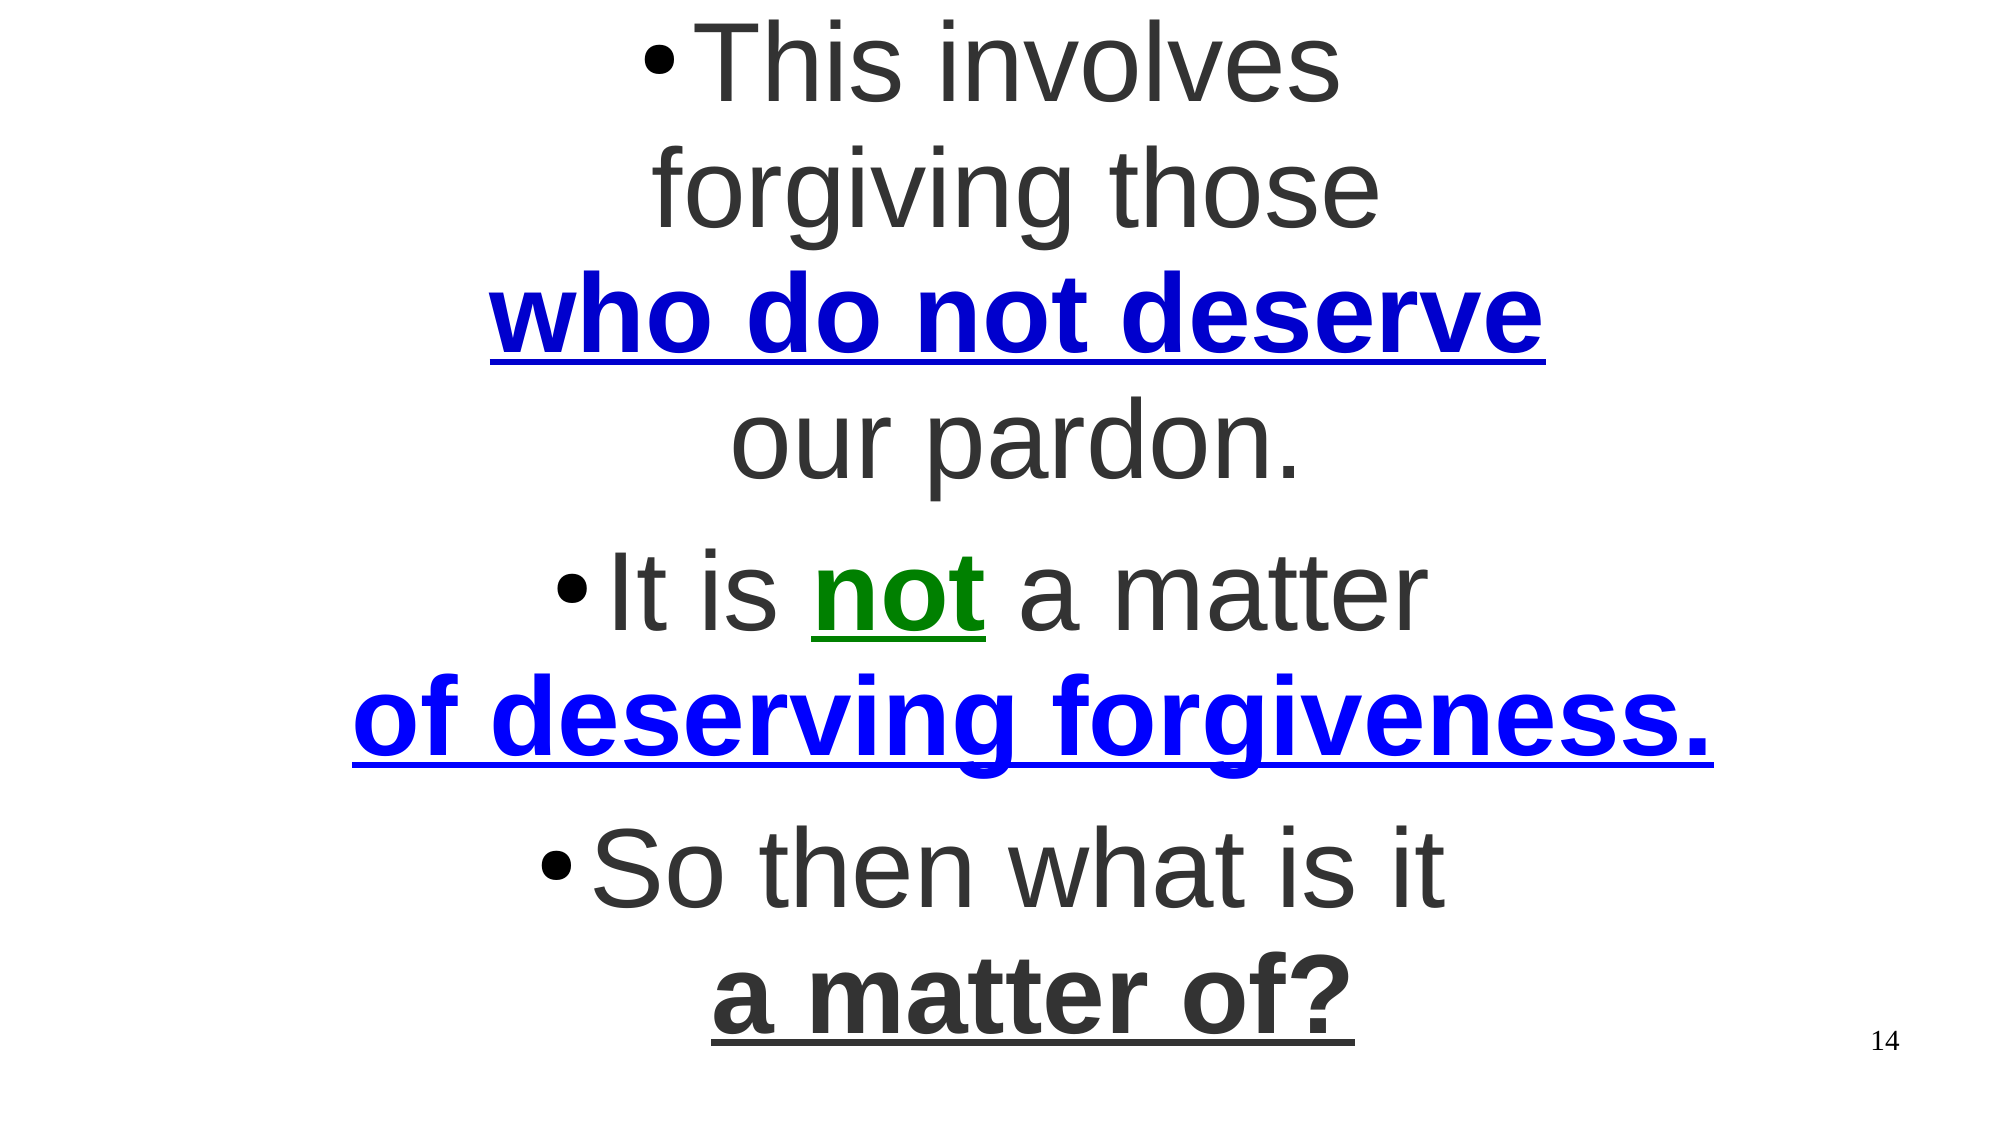

# This involves forgiving those who do not deserve our pardon.
It is not a matter
of deserving forgiveness.
So then what is it
a matter of?
14